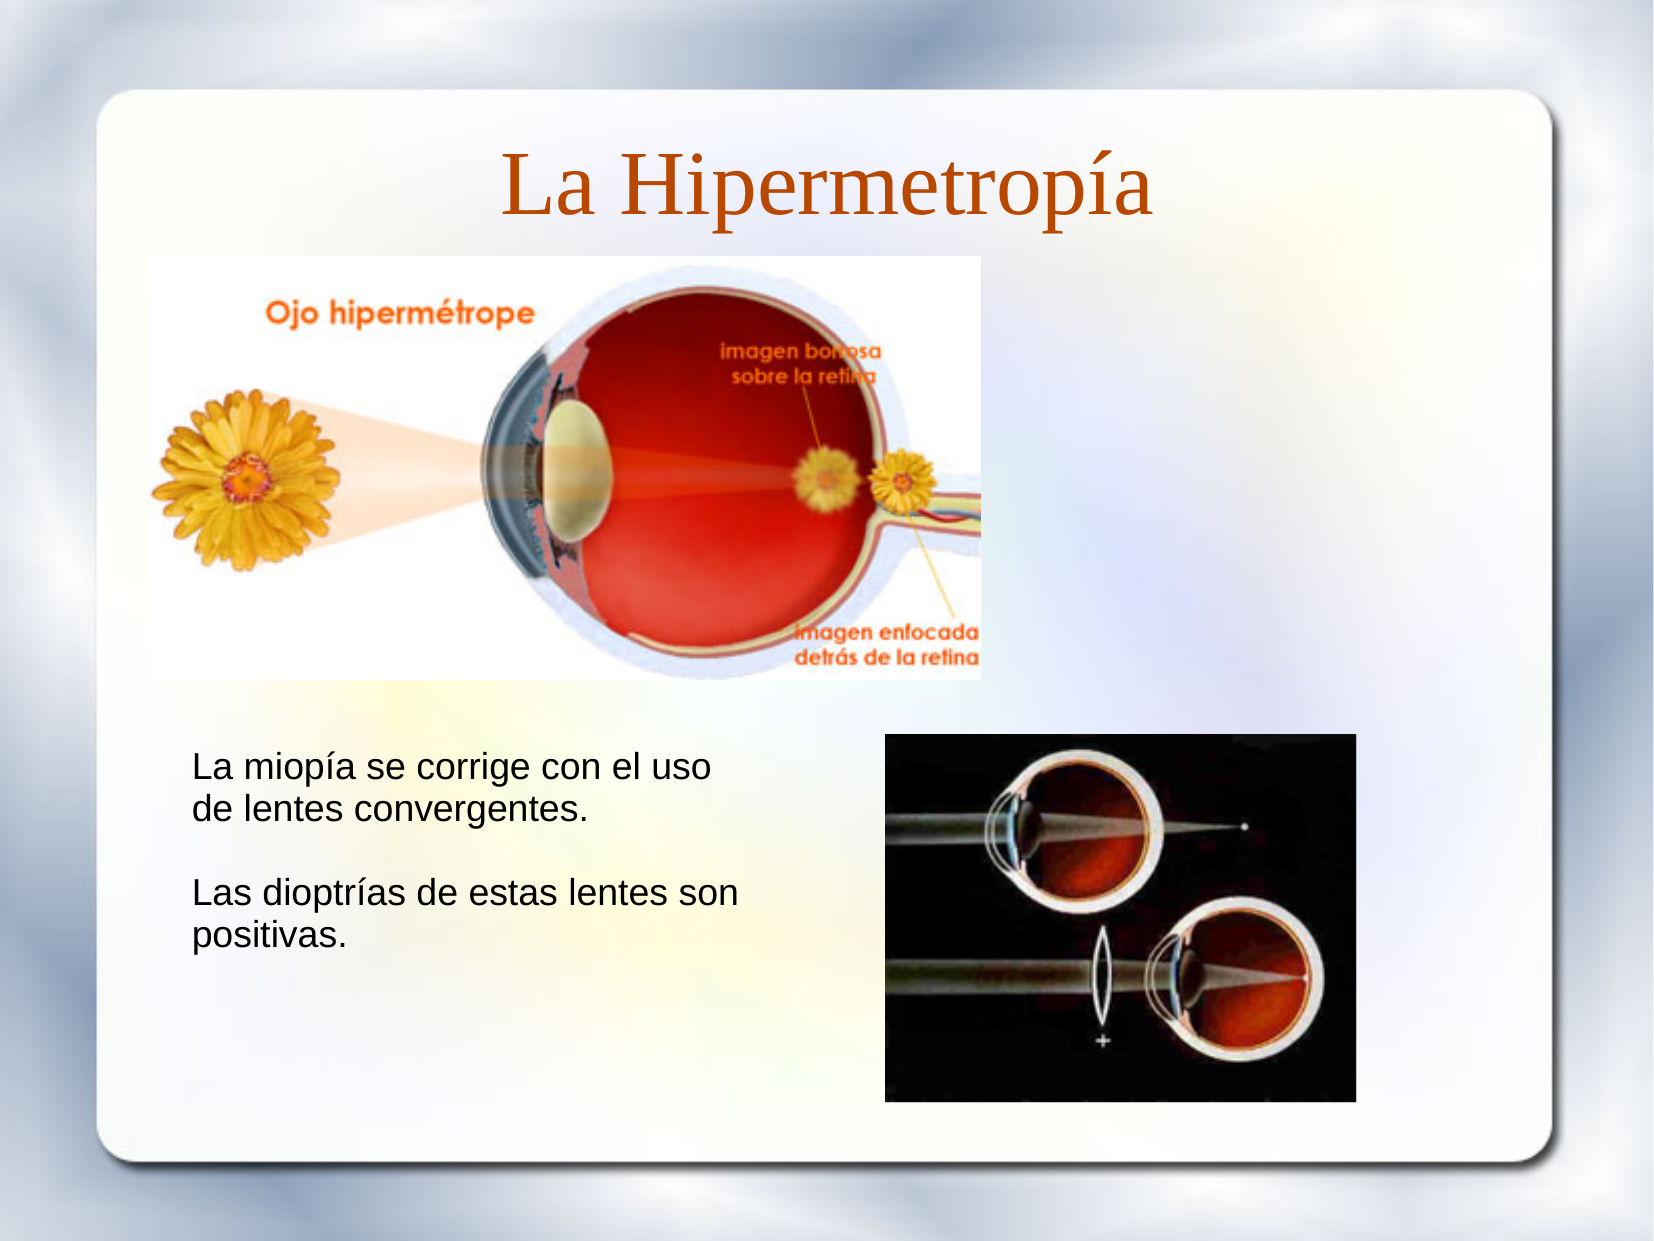

# La Hipermetropía
La miopía se corrige con el uso de lentes convergentes.
Las dioptrías de estas lentes son positivas.